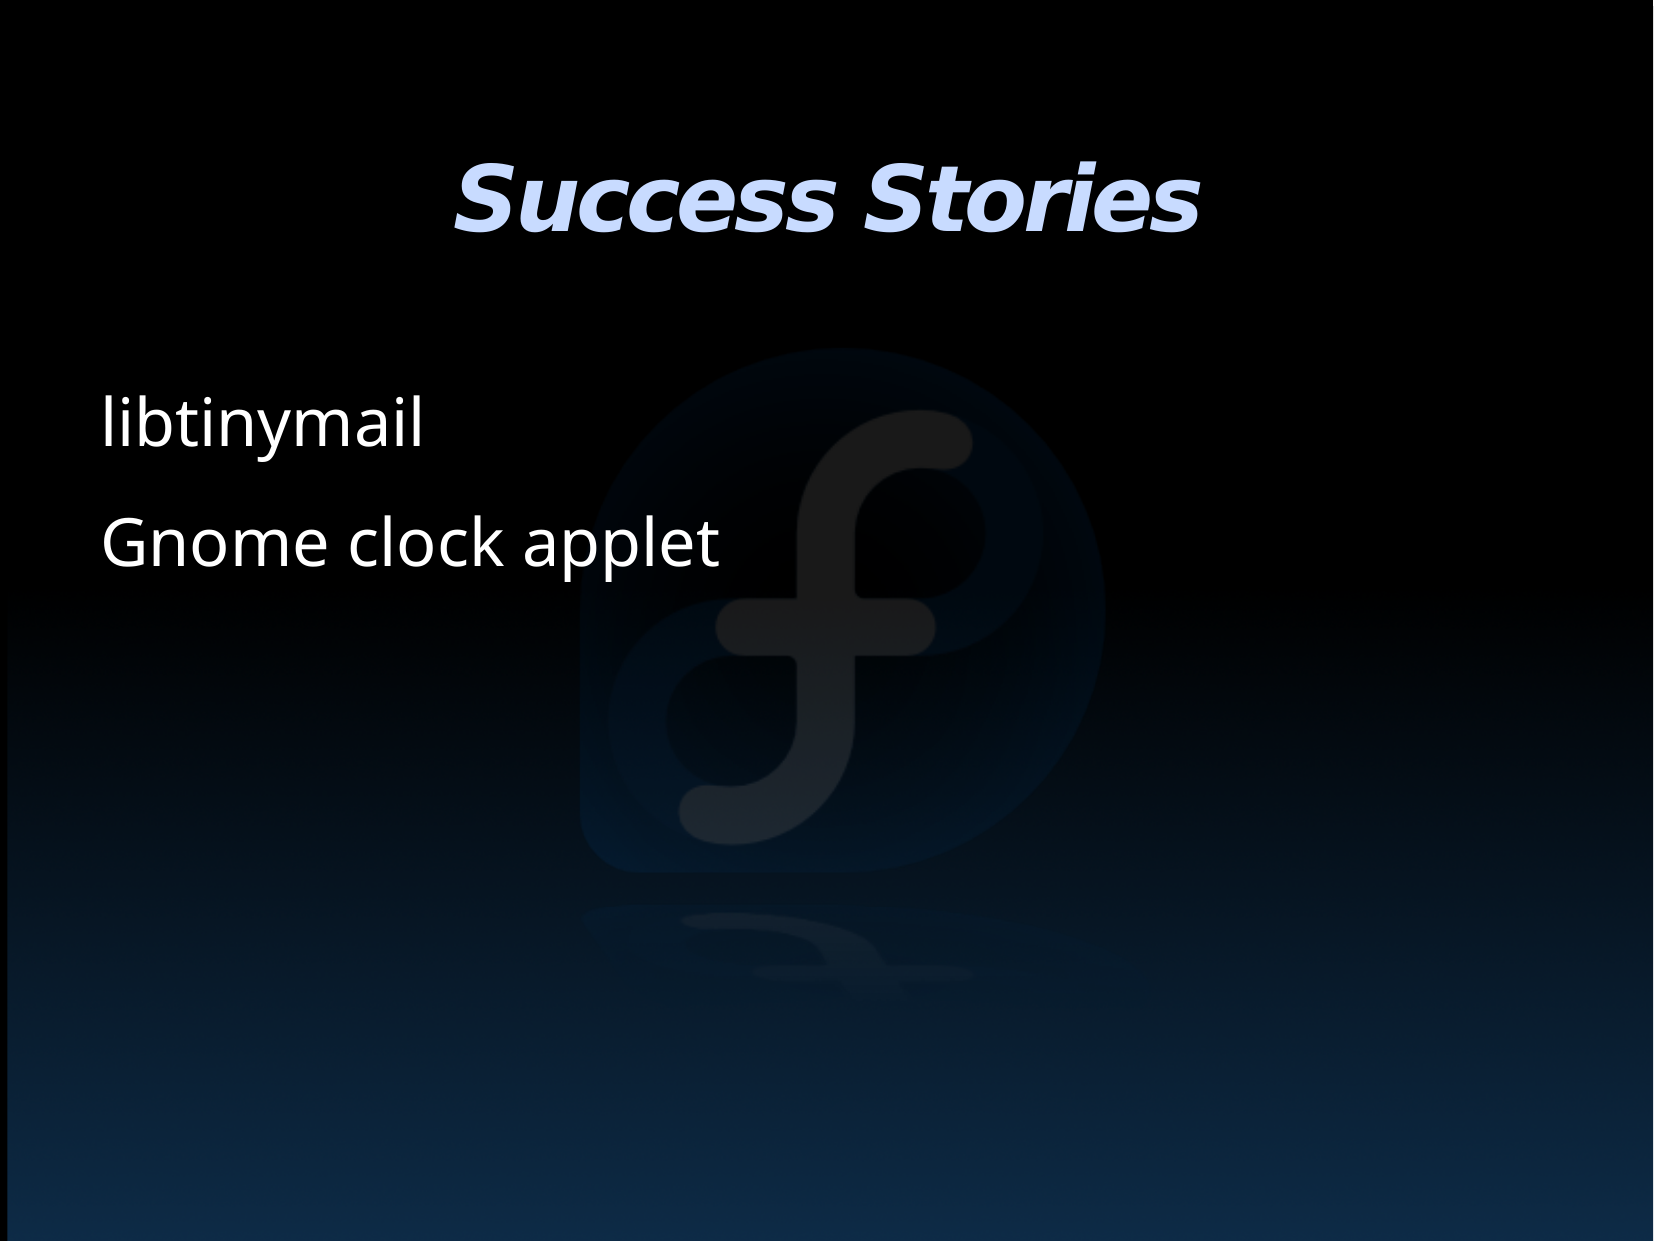

# Success Stories
libtinymail
Gnome clock applet